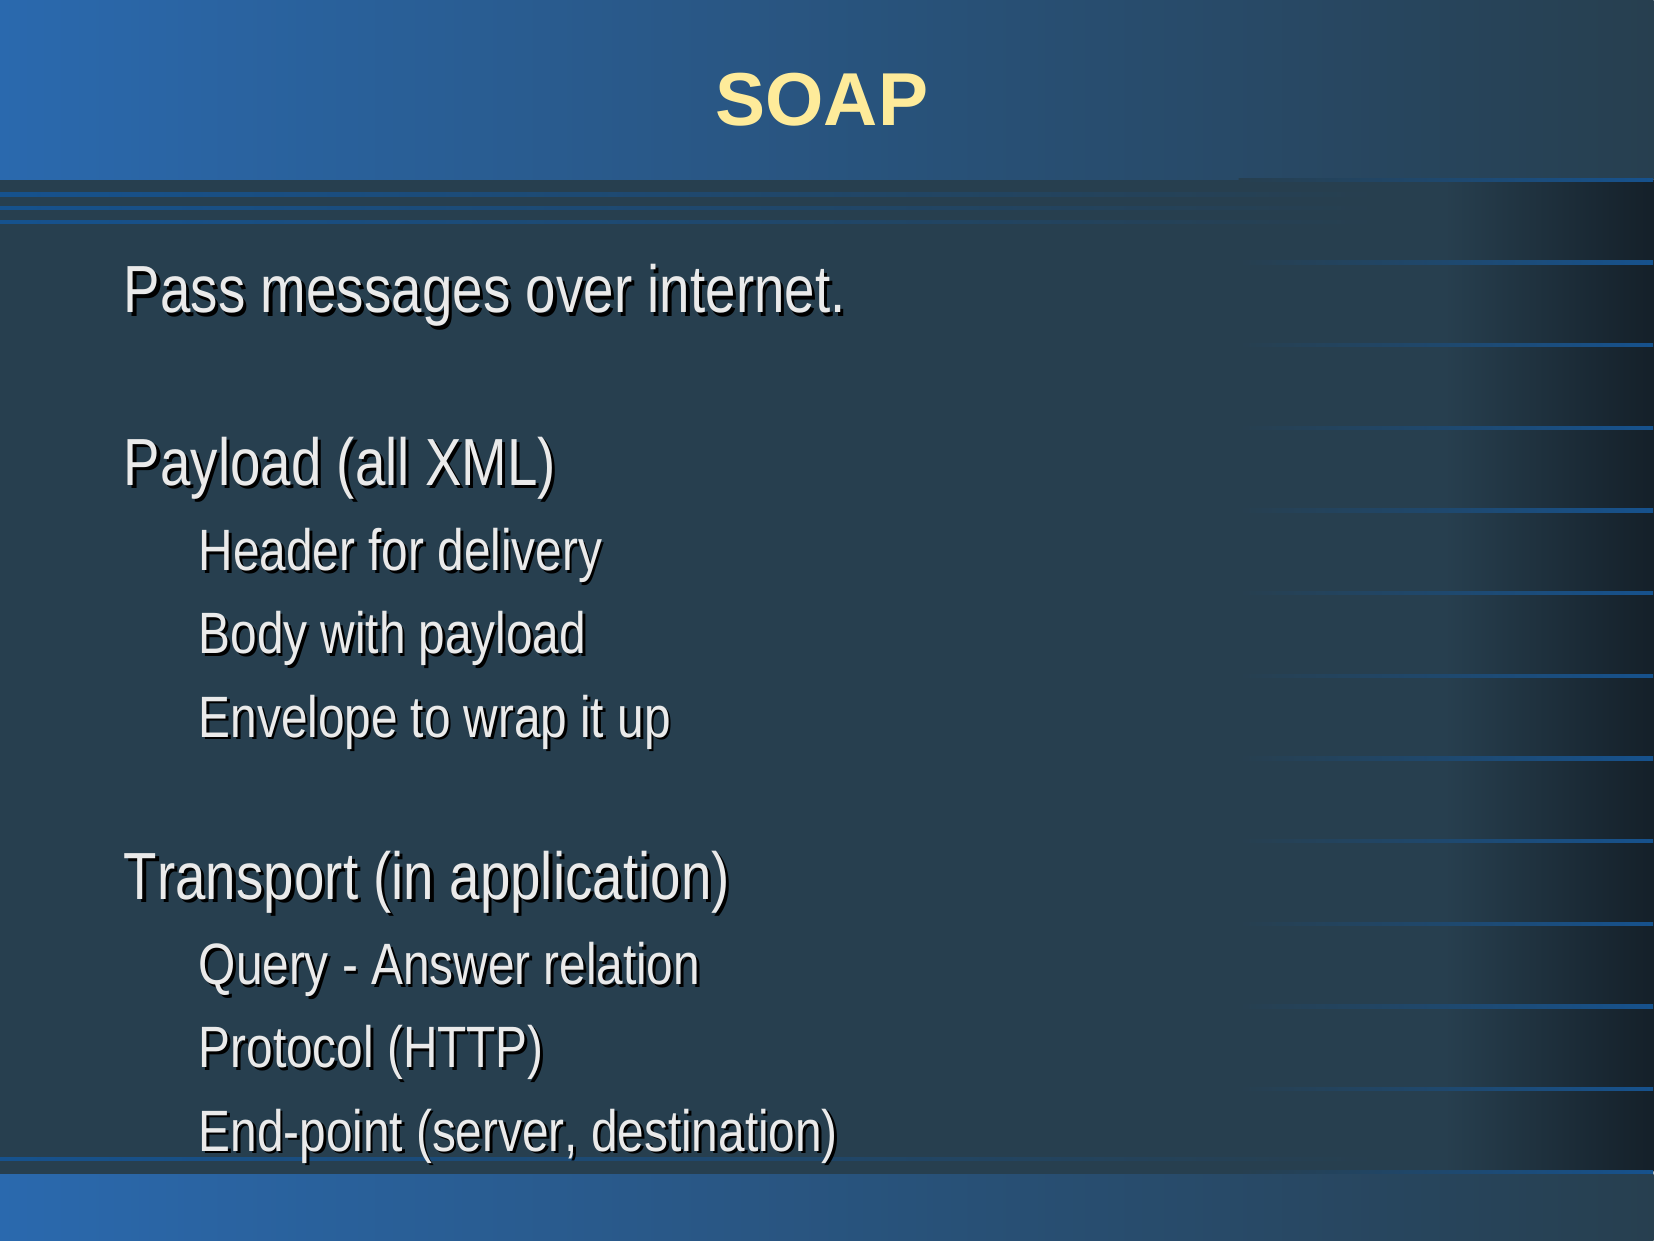

# SOAP
Pass messages over internet.
Payload (all XML)
Header for delivery
Body with payload
Envelope to wrap it up
Transport (in application)
Query - Answer relation
Protocol (HTTP)
End-point (server, destination)